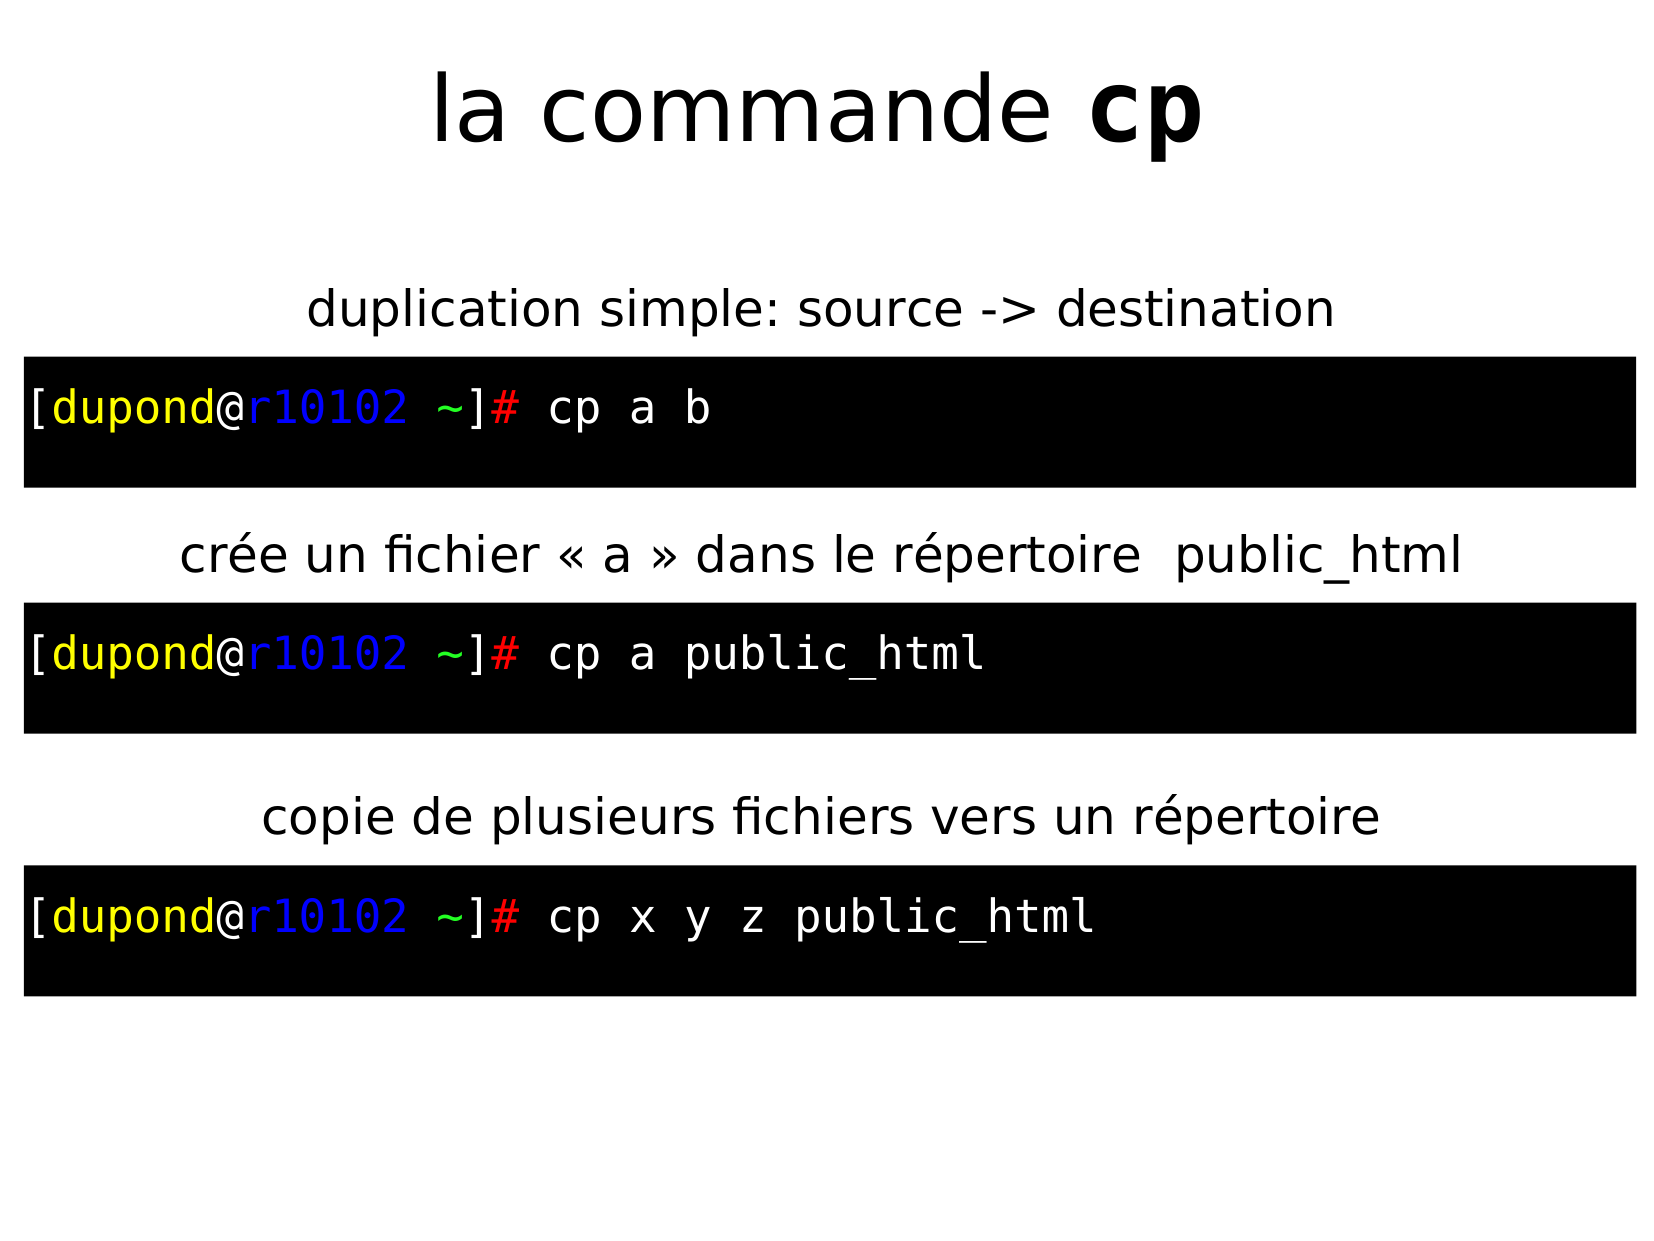

# la commande cp
duplication simple: source -> destination
[dupond@r10102 ~]# cp a b
crée un fichier « a » dans le répertoire public_html
[dupond@r10102 ~]# cp a public_html
copie de plusieurs fichiers vers un répertoire
[dupond@r10102 ~]# cp x y z public_html